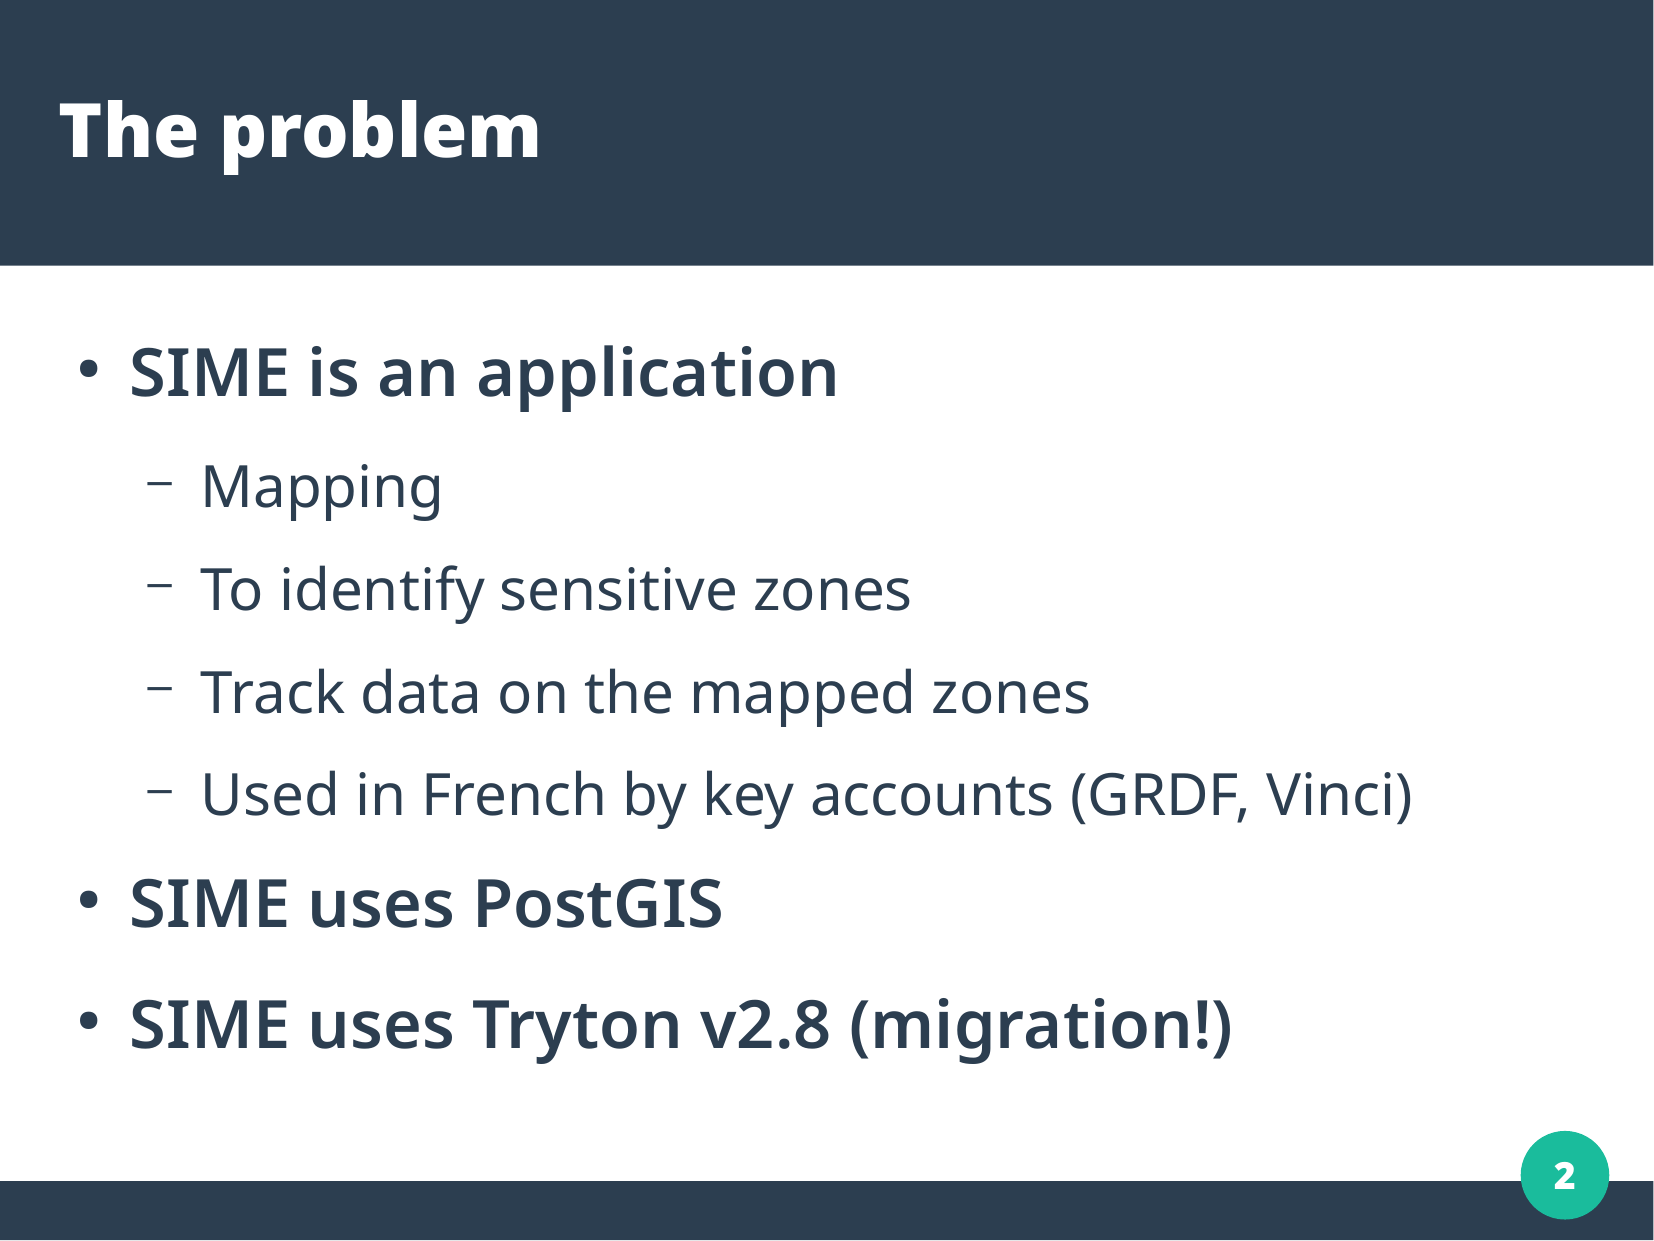

# The problem
SIME is an application
Mapping
To identify sensitive zones
Track data on the mapped zones
Used in French by key accounts (GRDF, Vinci)
SIME uses PostGIS
SIME uses Tryton v2.8 (migration!)
2